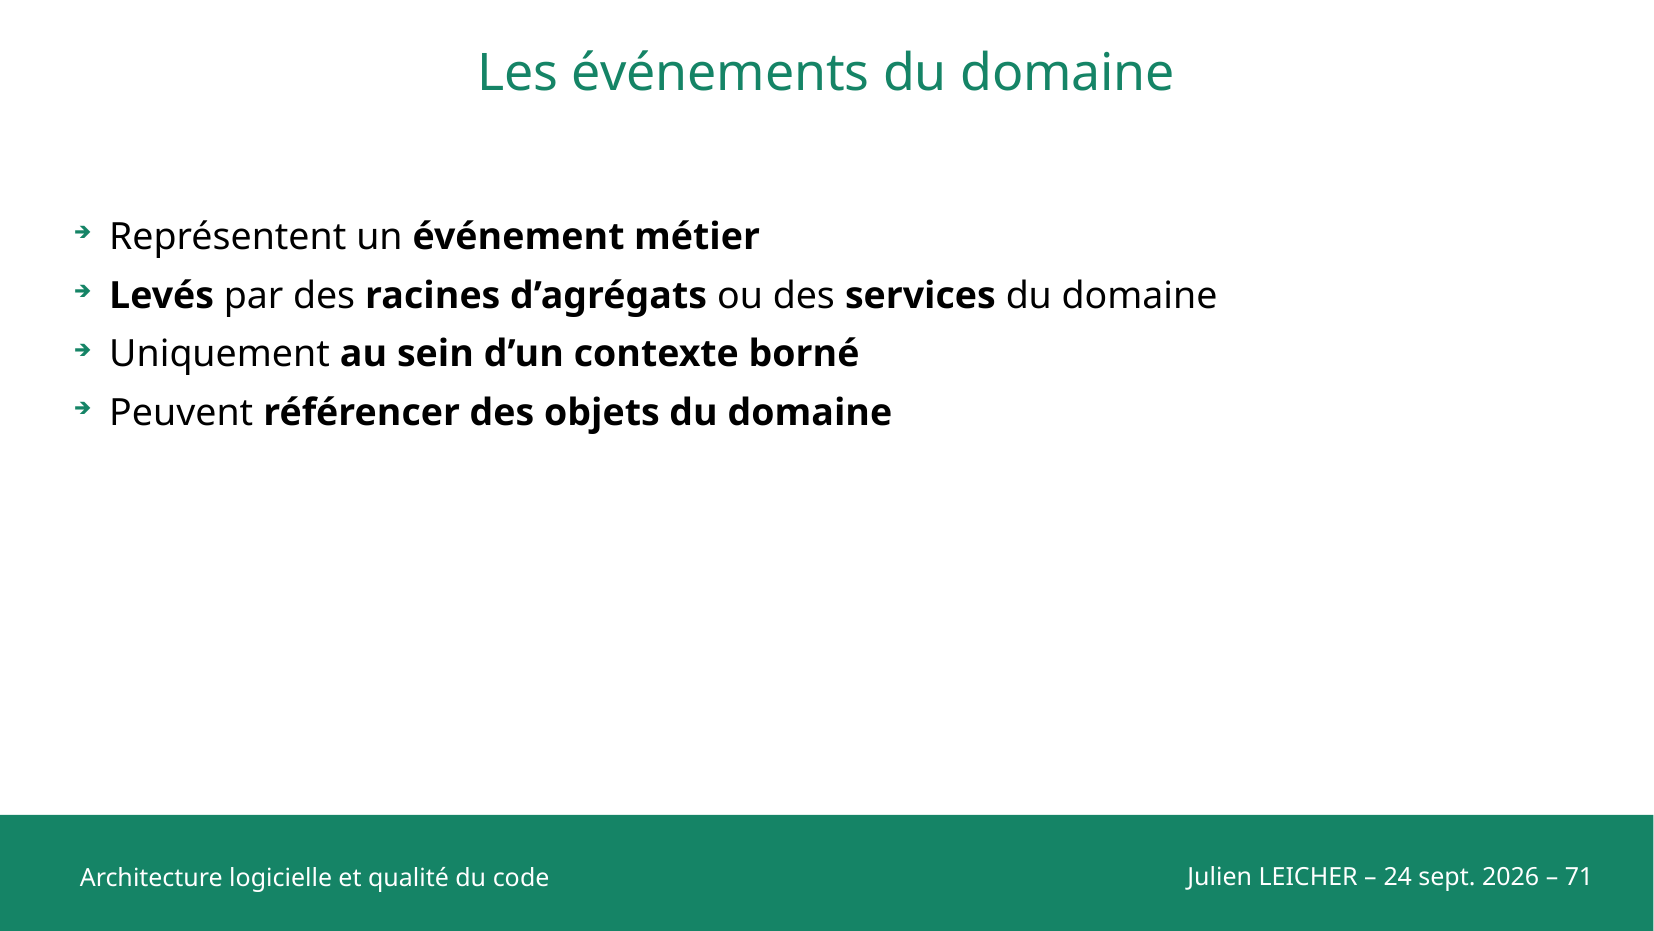

Les événements du domaine
Représentent un événement métier
Levés par des racines d’agrégats ou des services du domaine
Uniquement au sein d’un contexte borné
Peuvent référencer des objets du domaine
Julien LEICHER – –
Architecture logicielle et qualité du code